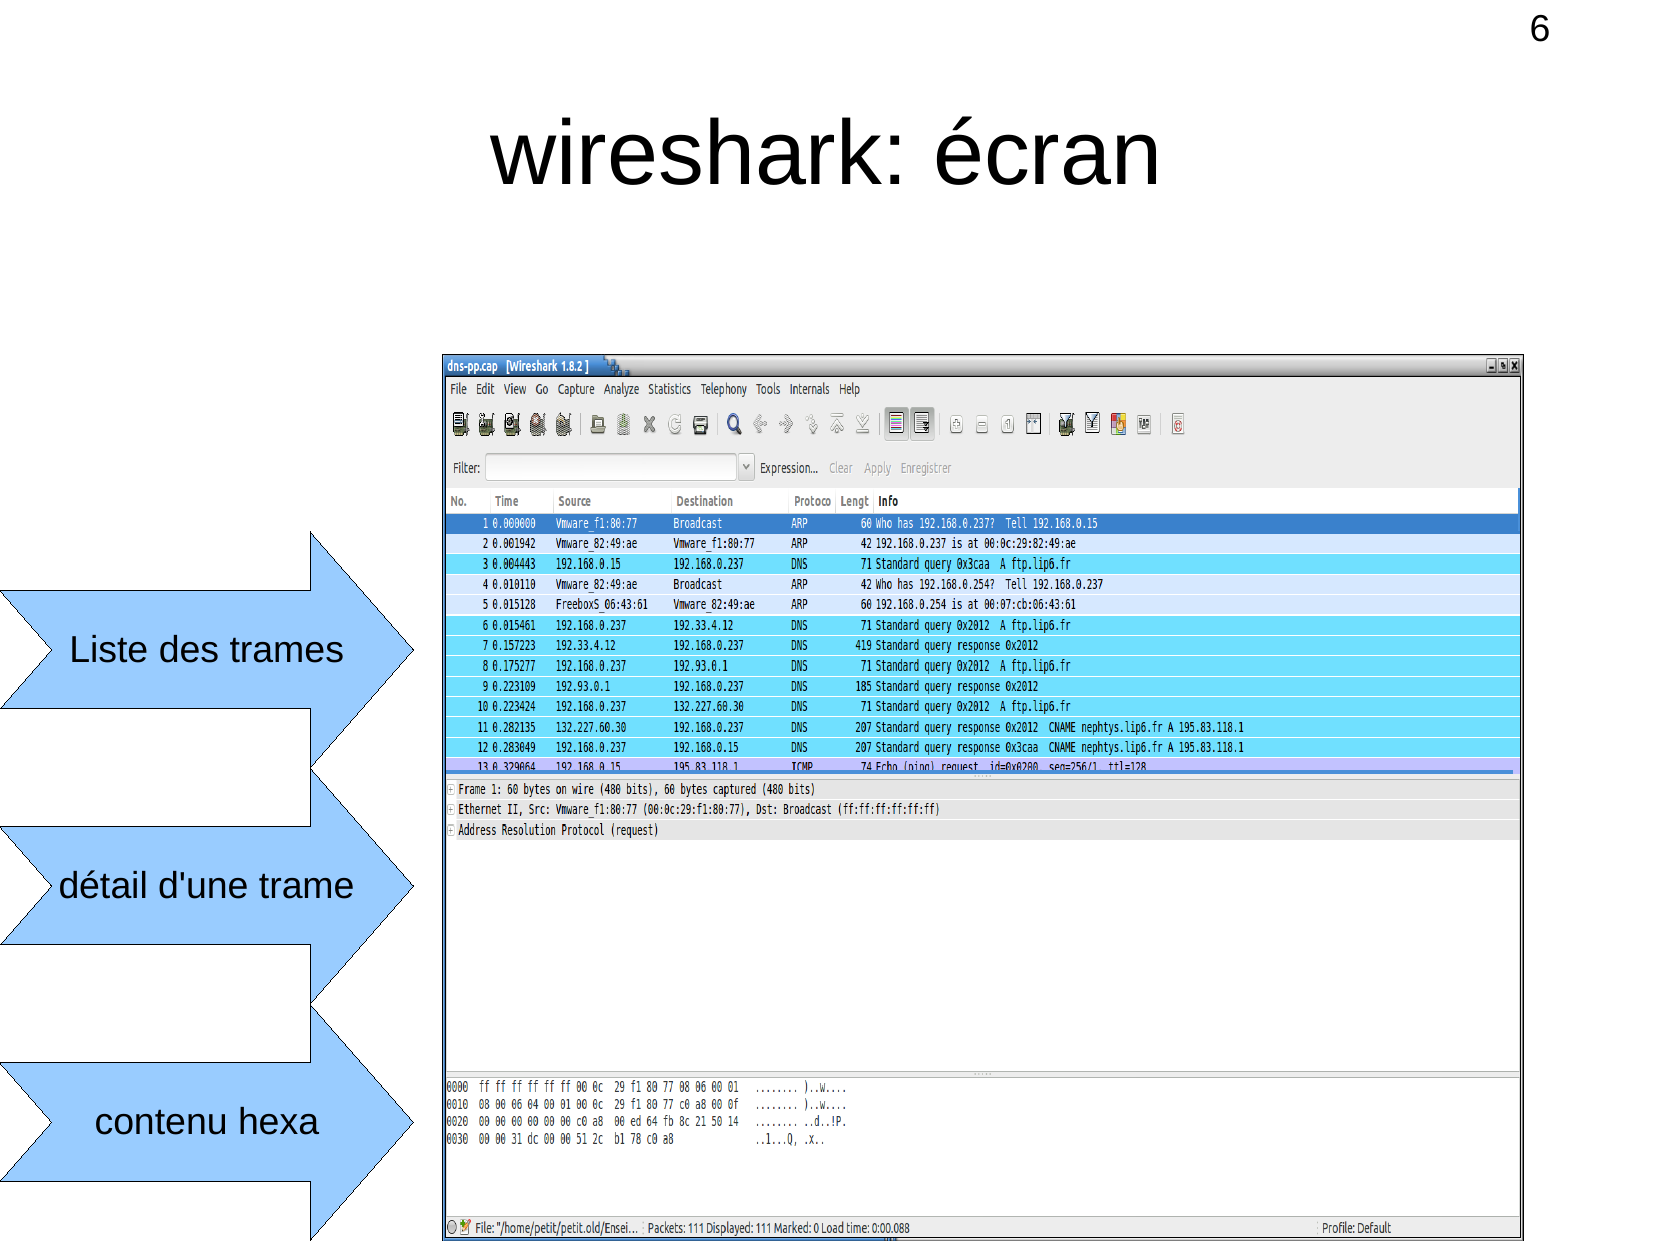

# wireshark: écran
Liste des trames
détail d'une trame
contenu hexa